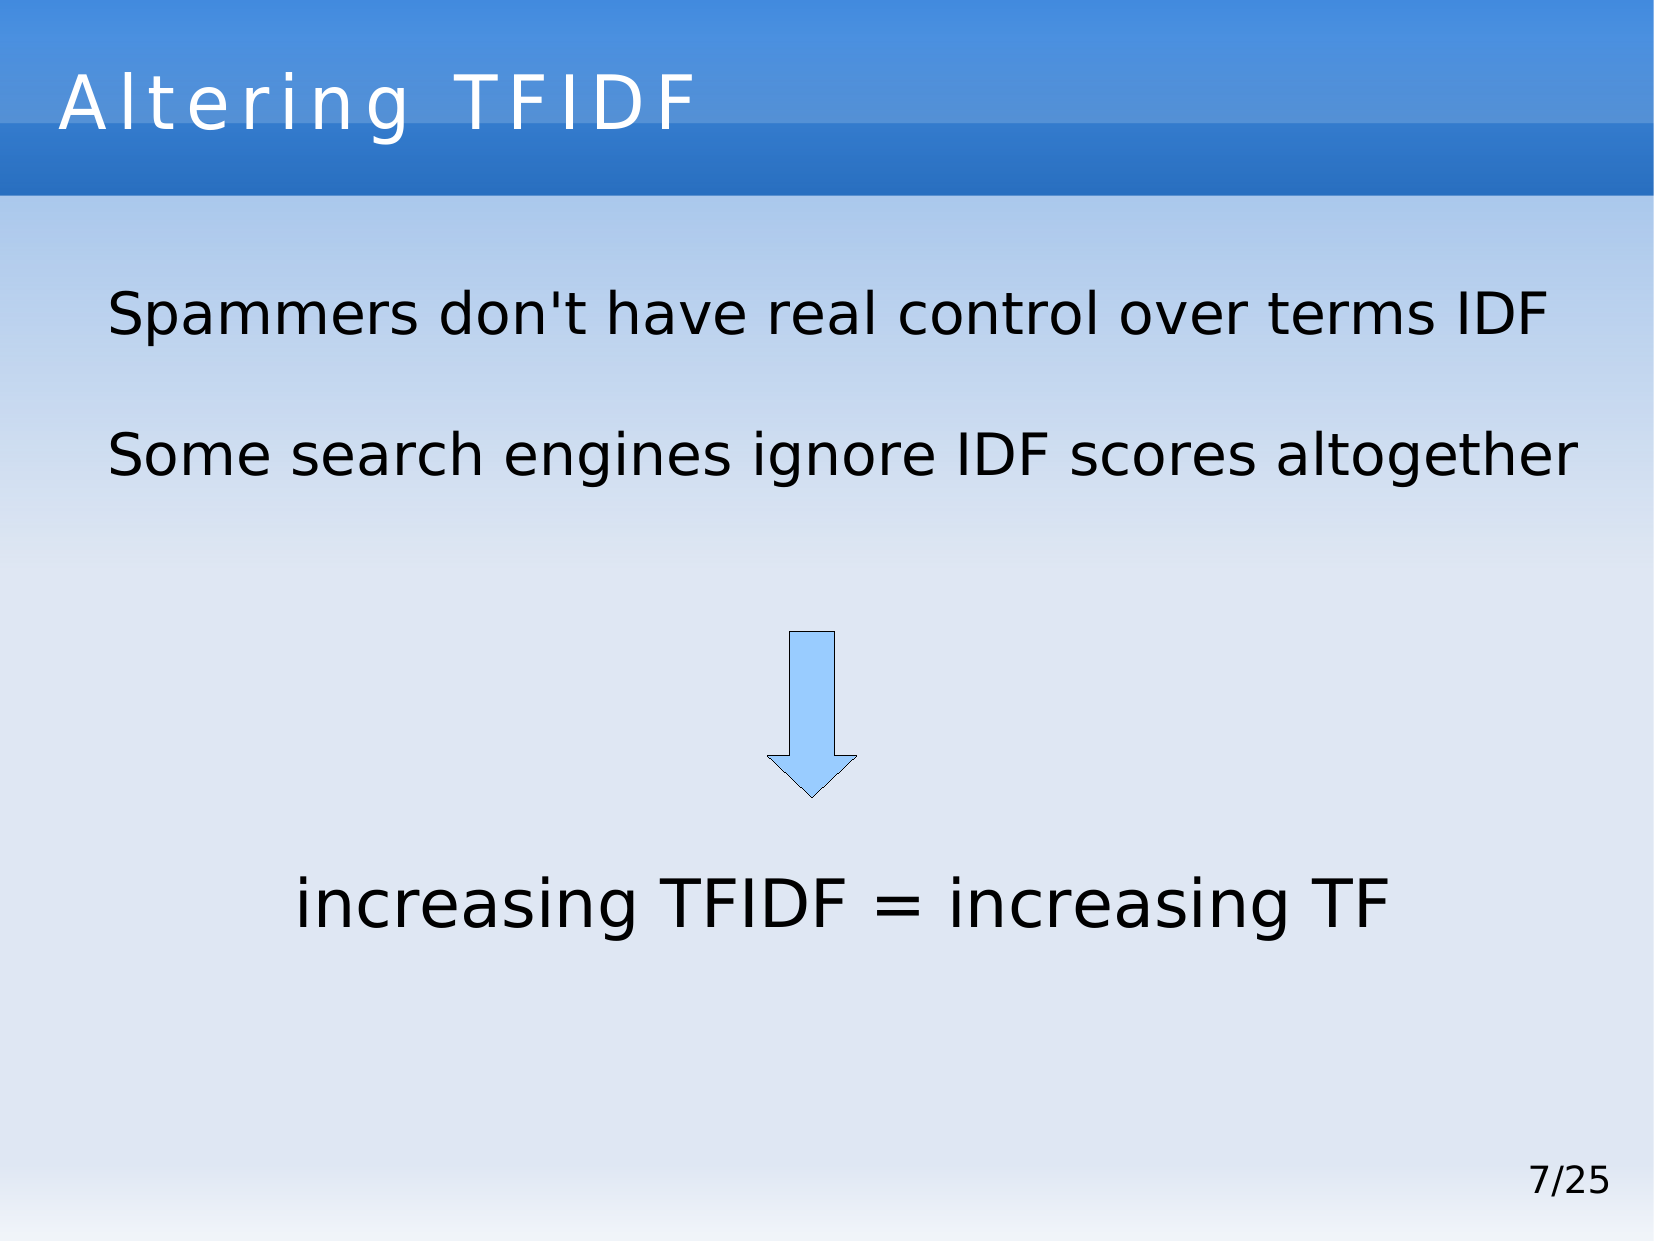

# Altering TFIDF
 Spammers don't have real control over terms IDF
 Some search engines ignore IDF scores altogether
increasing TFIDF = increasing TF
7/25